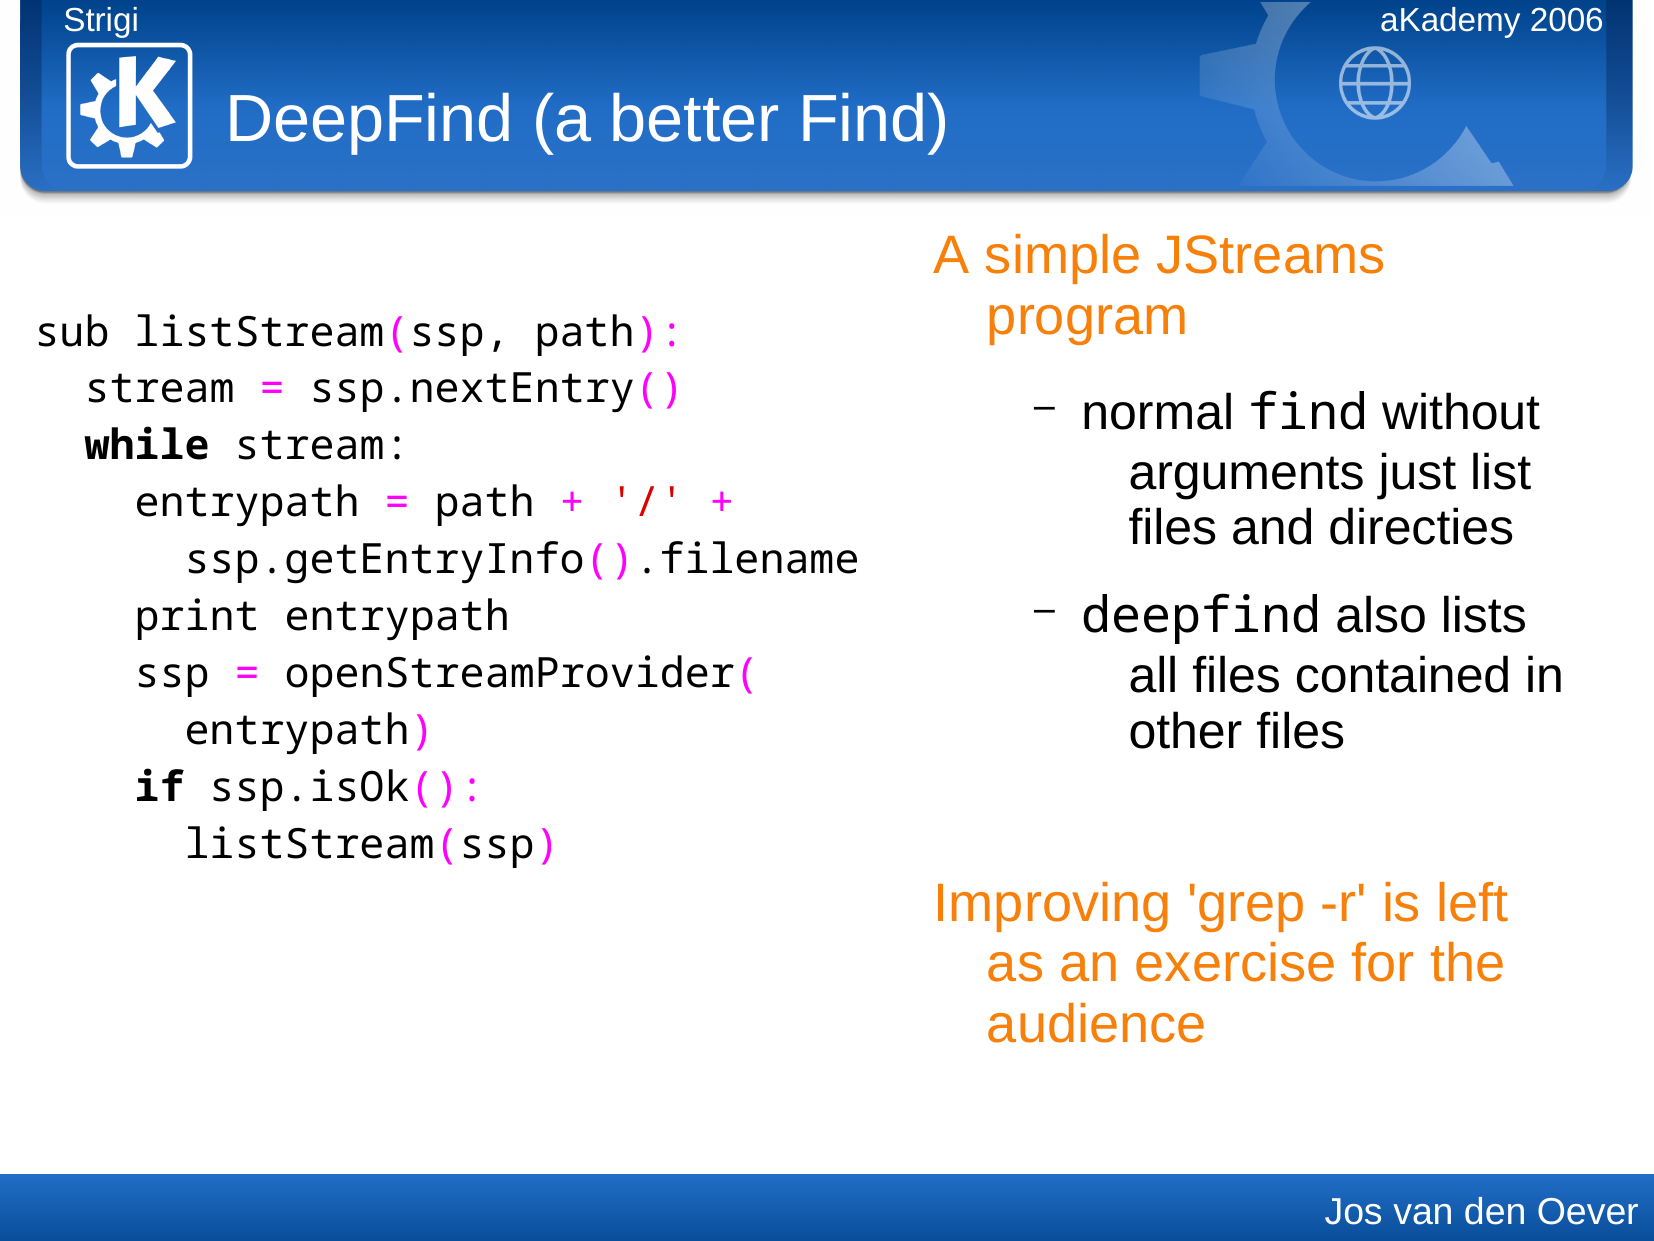

# DeepFind (a better Find)
A simple JStreams program
normal find without arguments just list files and directies
deepfind also lists all files contained in other files
Improving 'grep -r' is left as an exercise for the audience
sub listStream(ssp, path):
 stream = ssp.nextEntry()
 while stream:
 entrypath = path + '/' +
 ssp.getEntryInfo().filename
 print entrypath
 ssp = openStreamProvider(
 entrypath)
 if ssp.isOk():
 listStream(ssp)